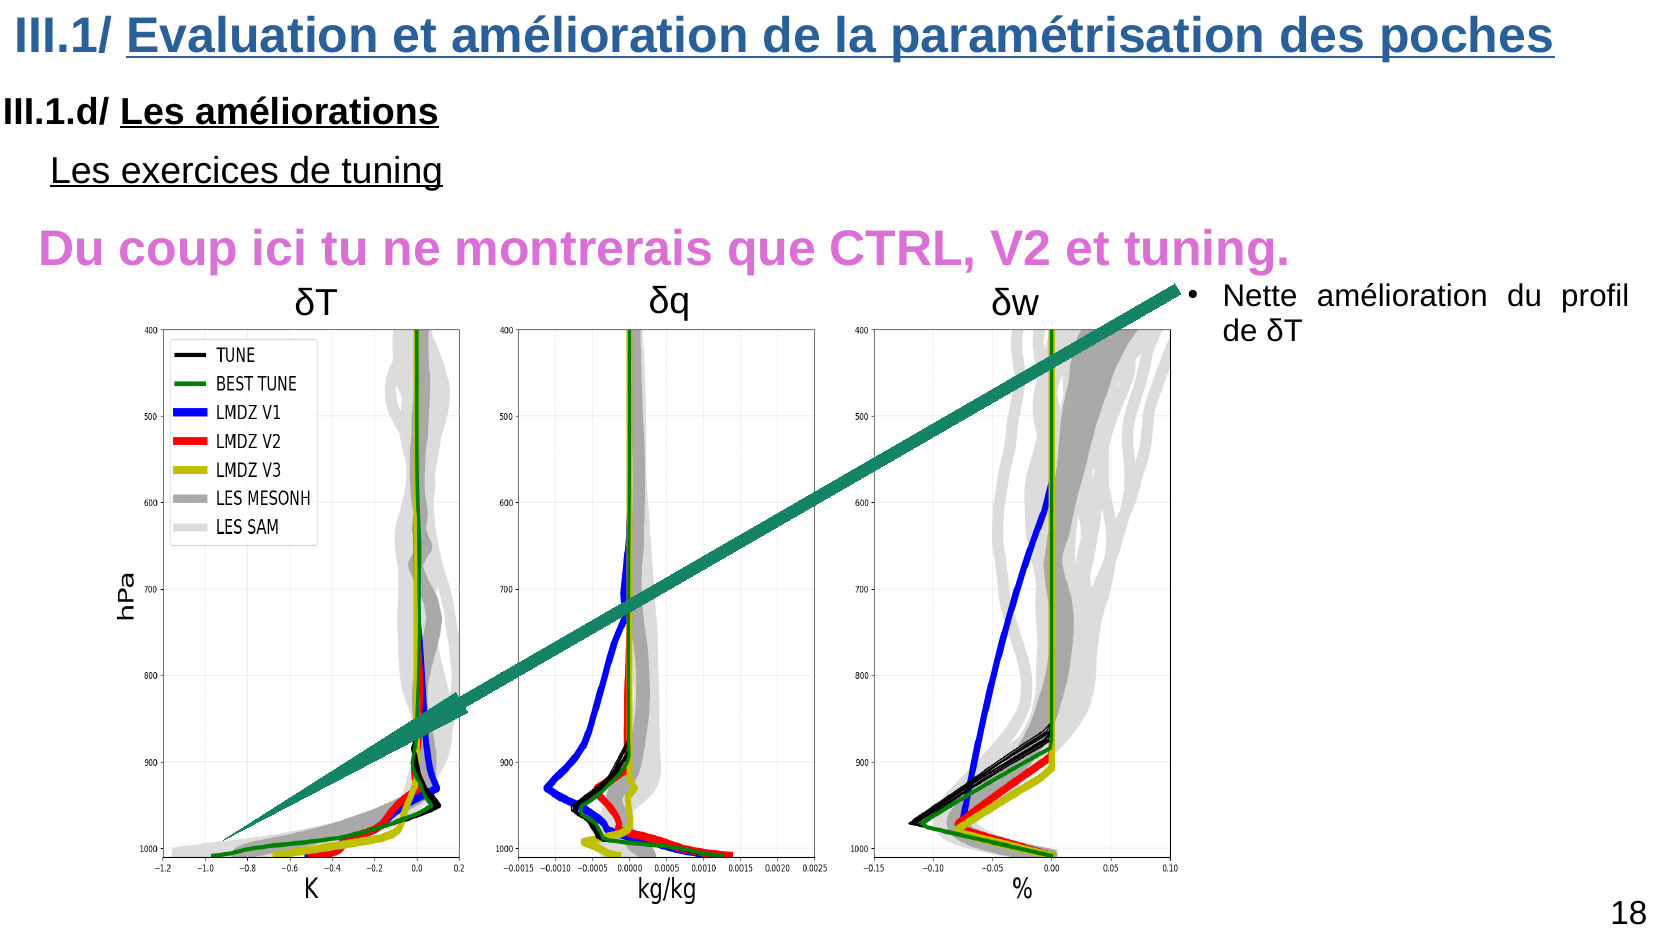

III.1/ Evaluation et amélioration de la paramétrisation des poches
III.1.d/ Les améliorations
Les exercices de tuning
Du coup ici tu ne montrerais que CTRL, V2 et tuning.
Nette amélioration du profil de δT
 δq
 δT
 δw
18